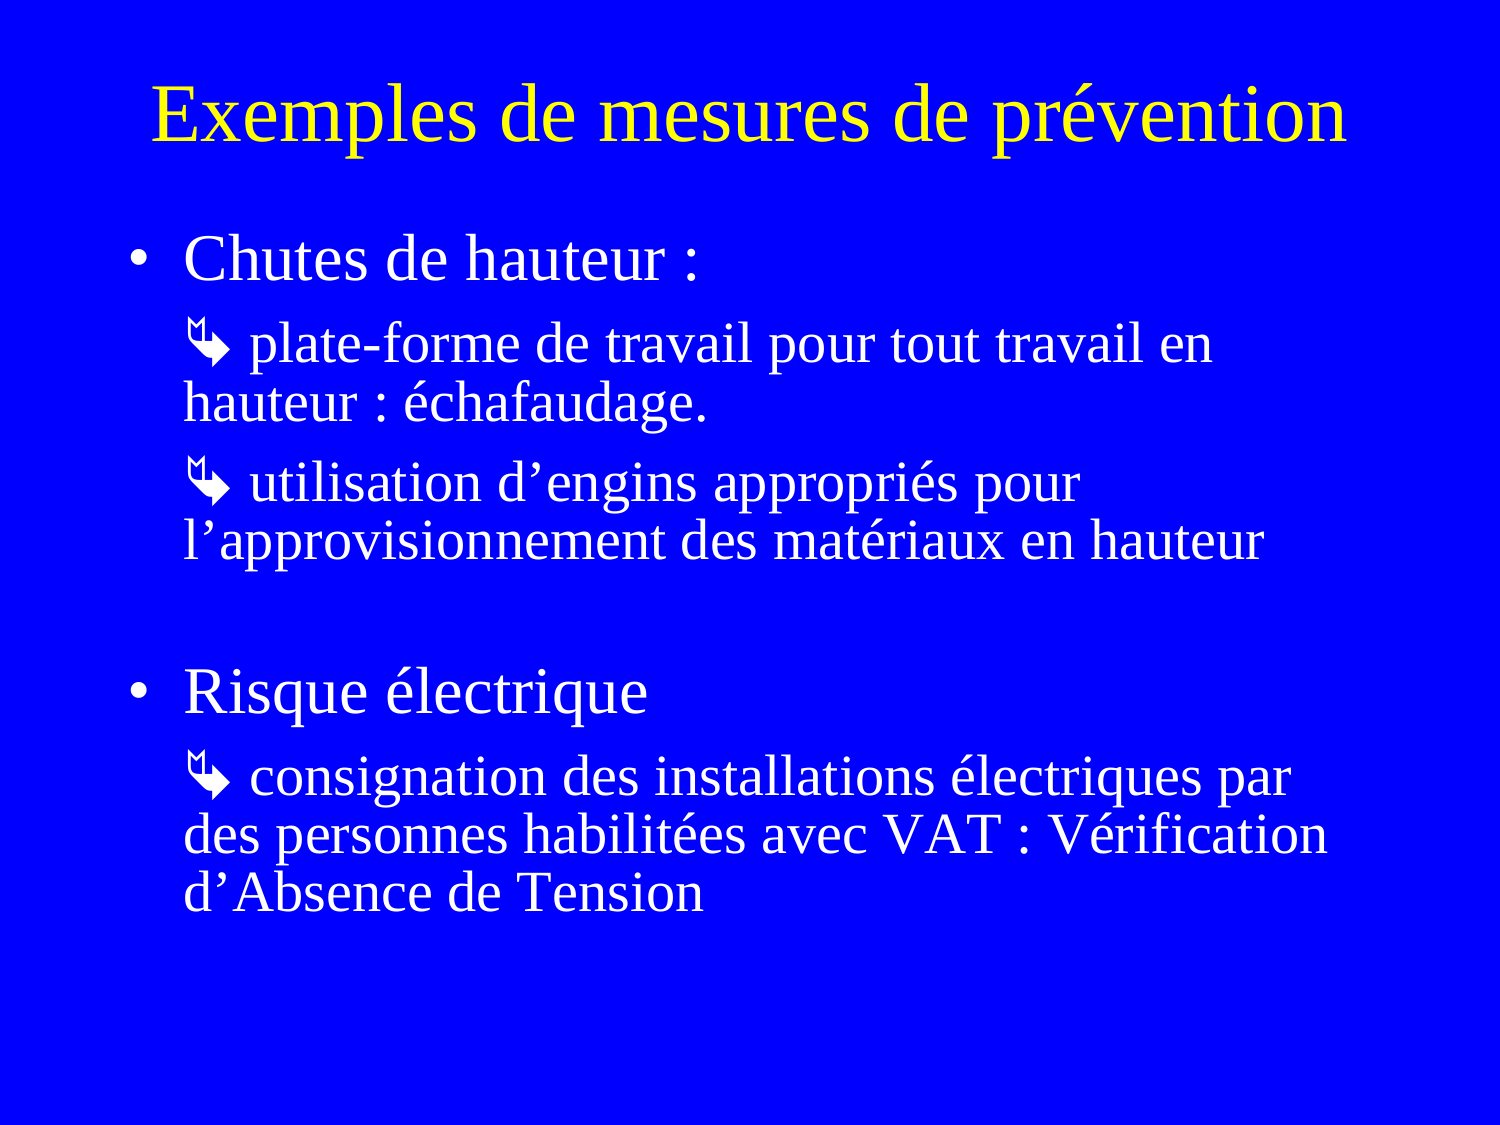

# Exemples de mesures de prévention
Chutes de hauteur :
	 plate-forme de travail pour tout travail en hauteur : échafaudage.
	 utilisation d’engins appropriés pour l’approvisionnement des matériaux en hauteur
Risque électrique
	 consignation des installations électriques par des personnes habilitées avec VAT : Vérification d’Absence de Tension